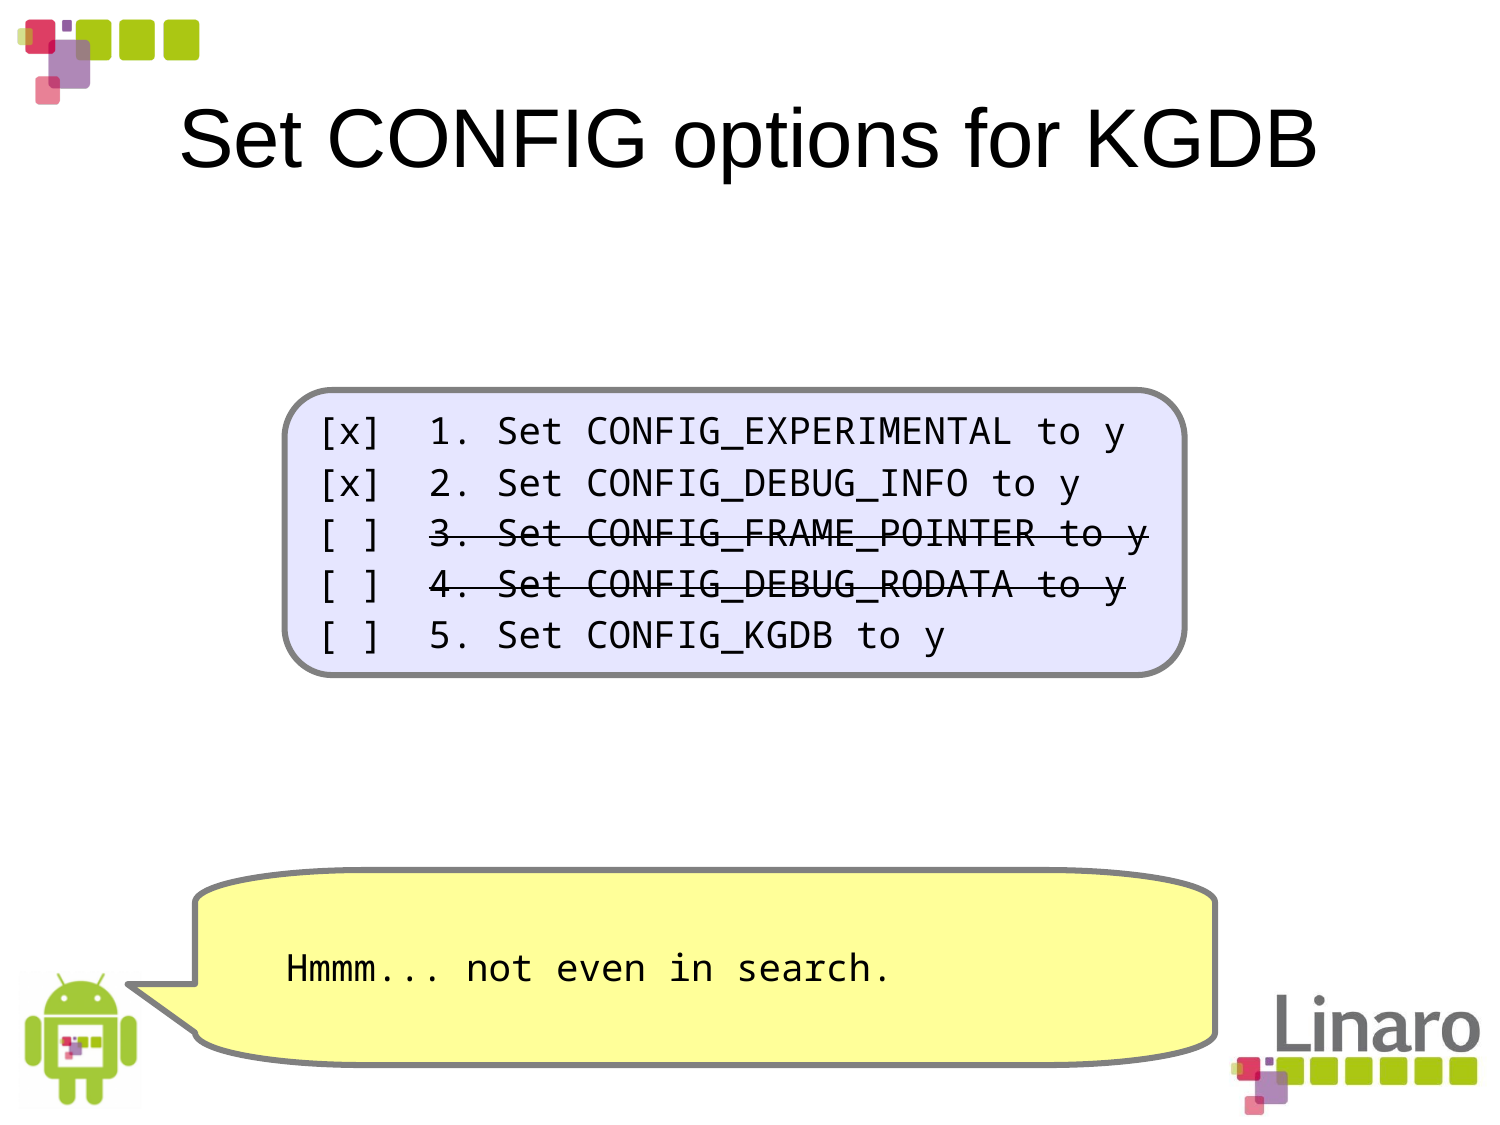

# Set CONFIG options for KGDB
[x] 1. Set CONFIG_EXPERIMENTAL to y
[x] 2. Set CONFIG_DEBUG_INFO to y
[ ] 3. Set CONFIG_FRAME_POINTER to y
[ ] 4. Set CONFIG_DEBUG_RODATA to y
[ ] 5. Set CONFIG_KGDB to y
Hmmm... not even in search.